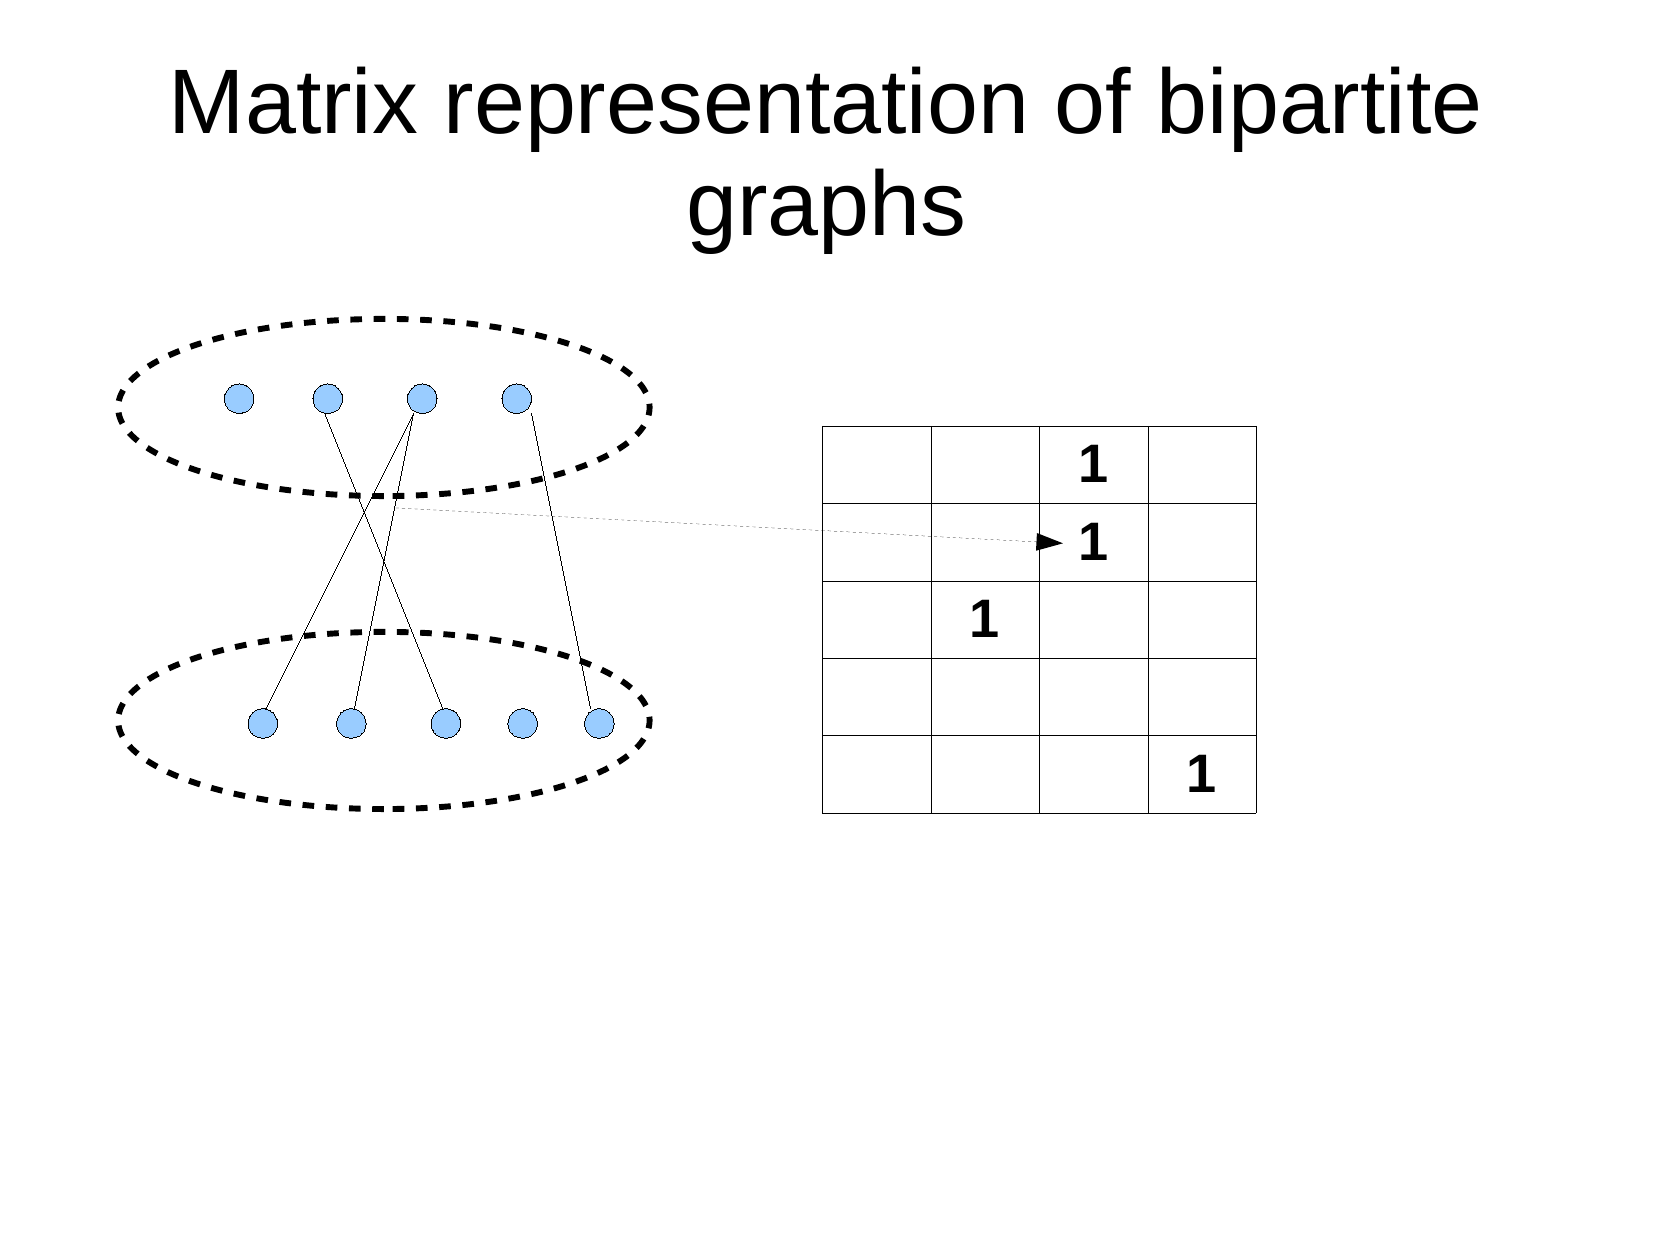

# Matrix representation of bipartite graphs
| | | 1 | |
| --- | --- | --- | --- |
| | | 1 | |
| | 1 | | |
| | | | |
| | | | 1 |